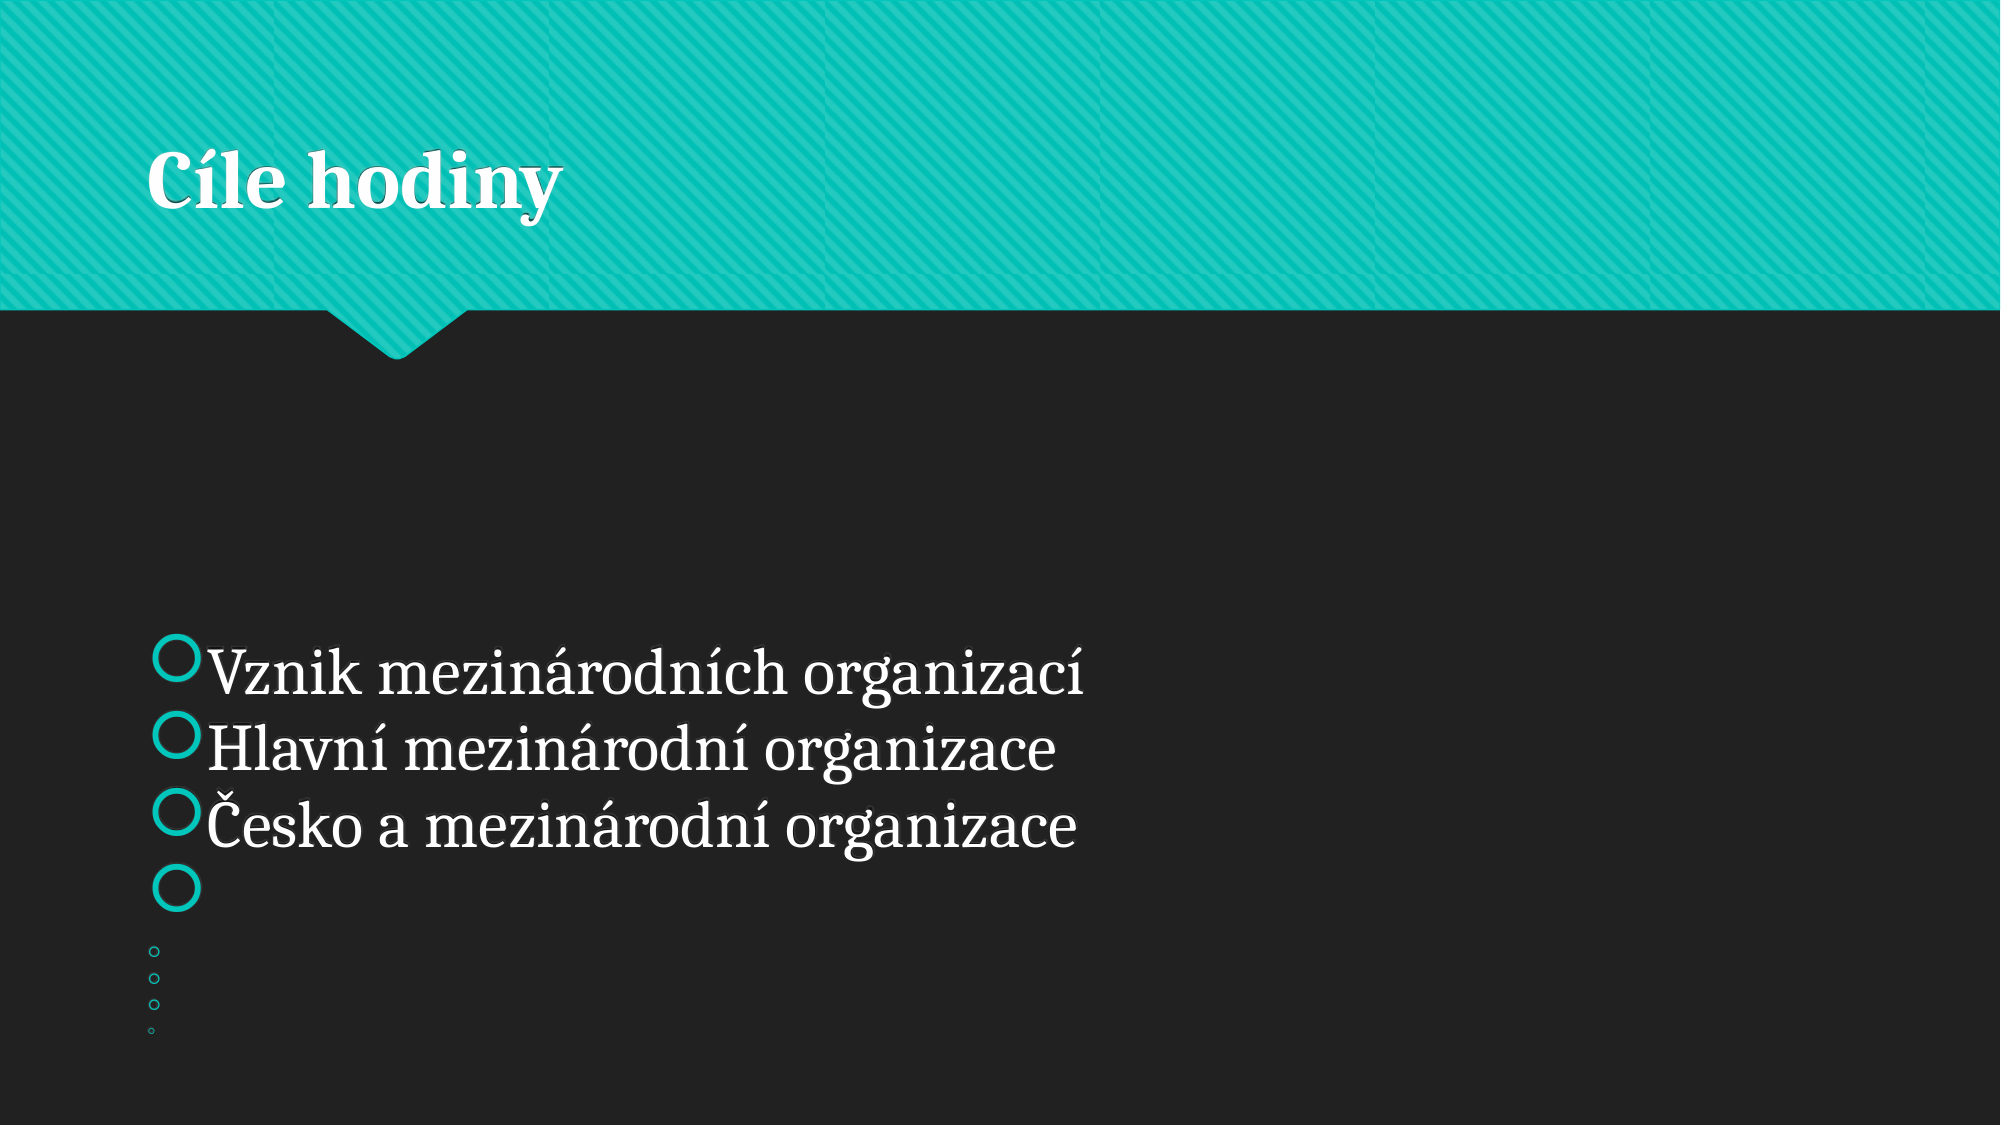

# Cíle hodiny
Vznik mezinárodních organizací
Hlavní mezinárodní organizace
Česko a mezinárodní organizace